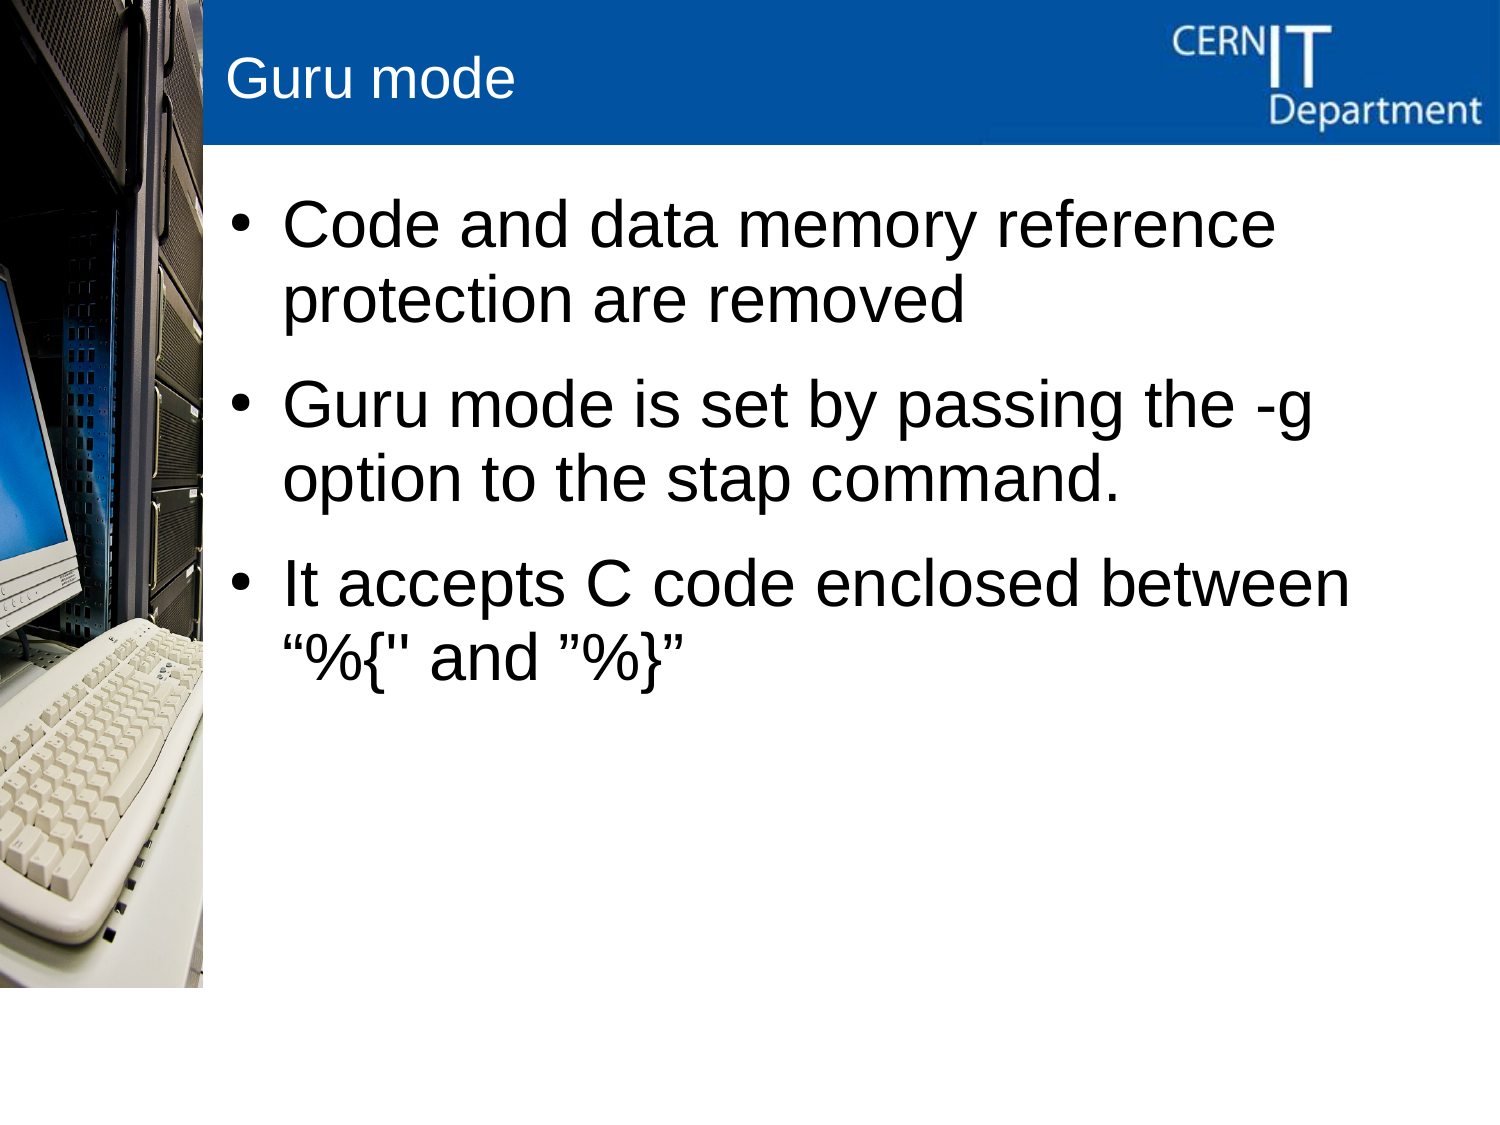

# Guru mode
Code and data memory reference protection are removed
Guru mode is set by passing the -g option to the stap command.
It accepts C code enclosed between “%{'' and ”%}”